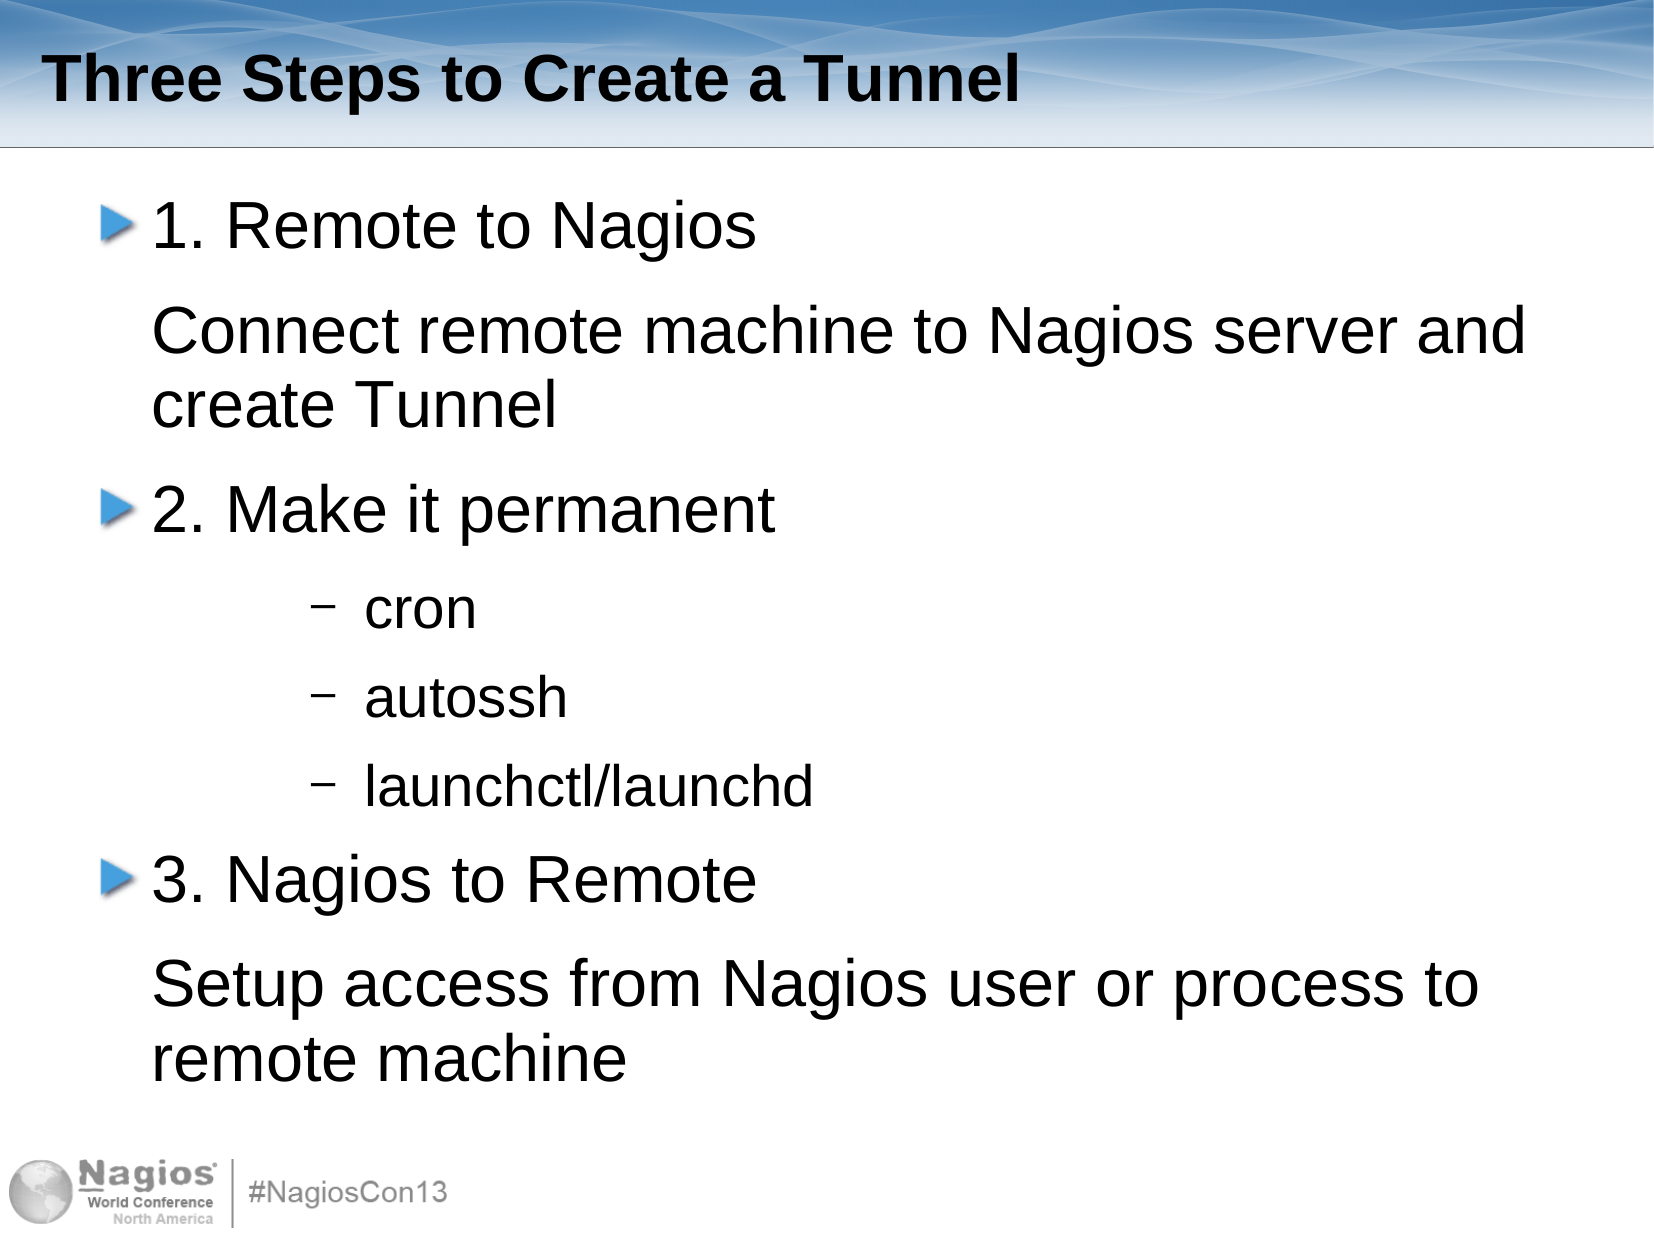

# Three Steps to Create a Tunnel
1. Remote to Nagios
Connect remote machine to Nagios server and create Tunnel
2. Make it permanent
cron
autossh
launchctl/launchd
3. Nagios to Remote
Setup access from Nagios user or process to remote machine